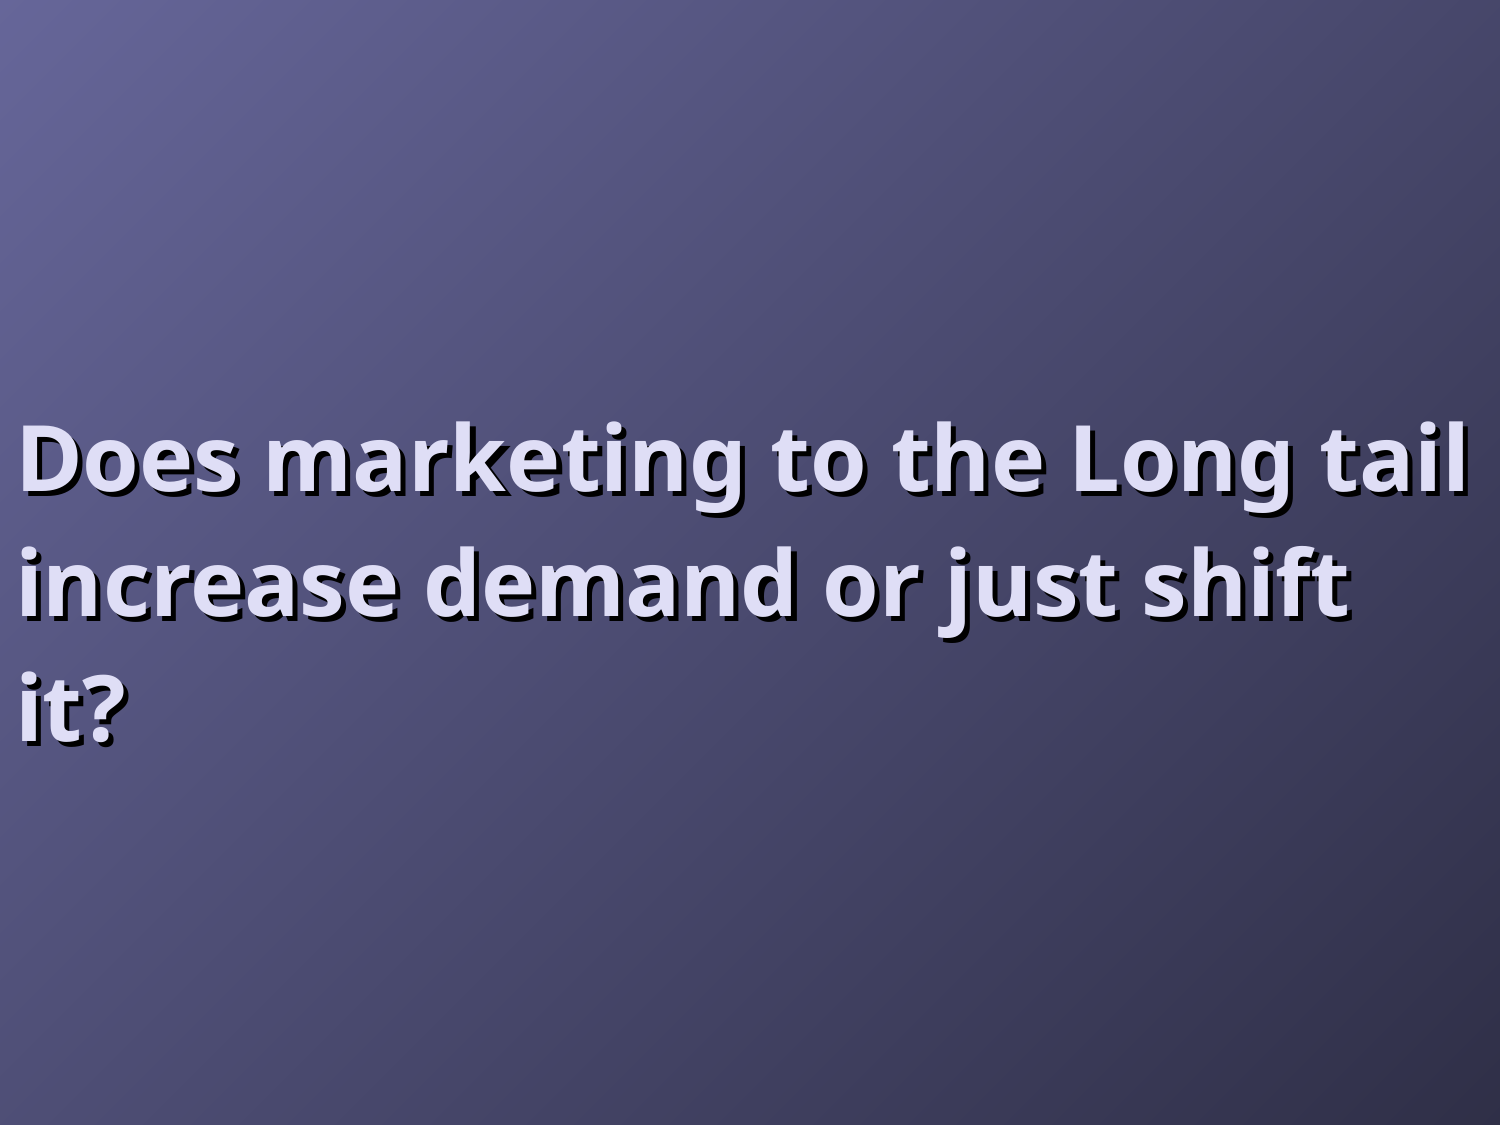

# Does marketing to the Long tail increase demand or just shift it?